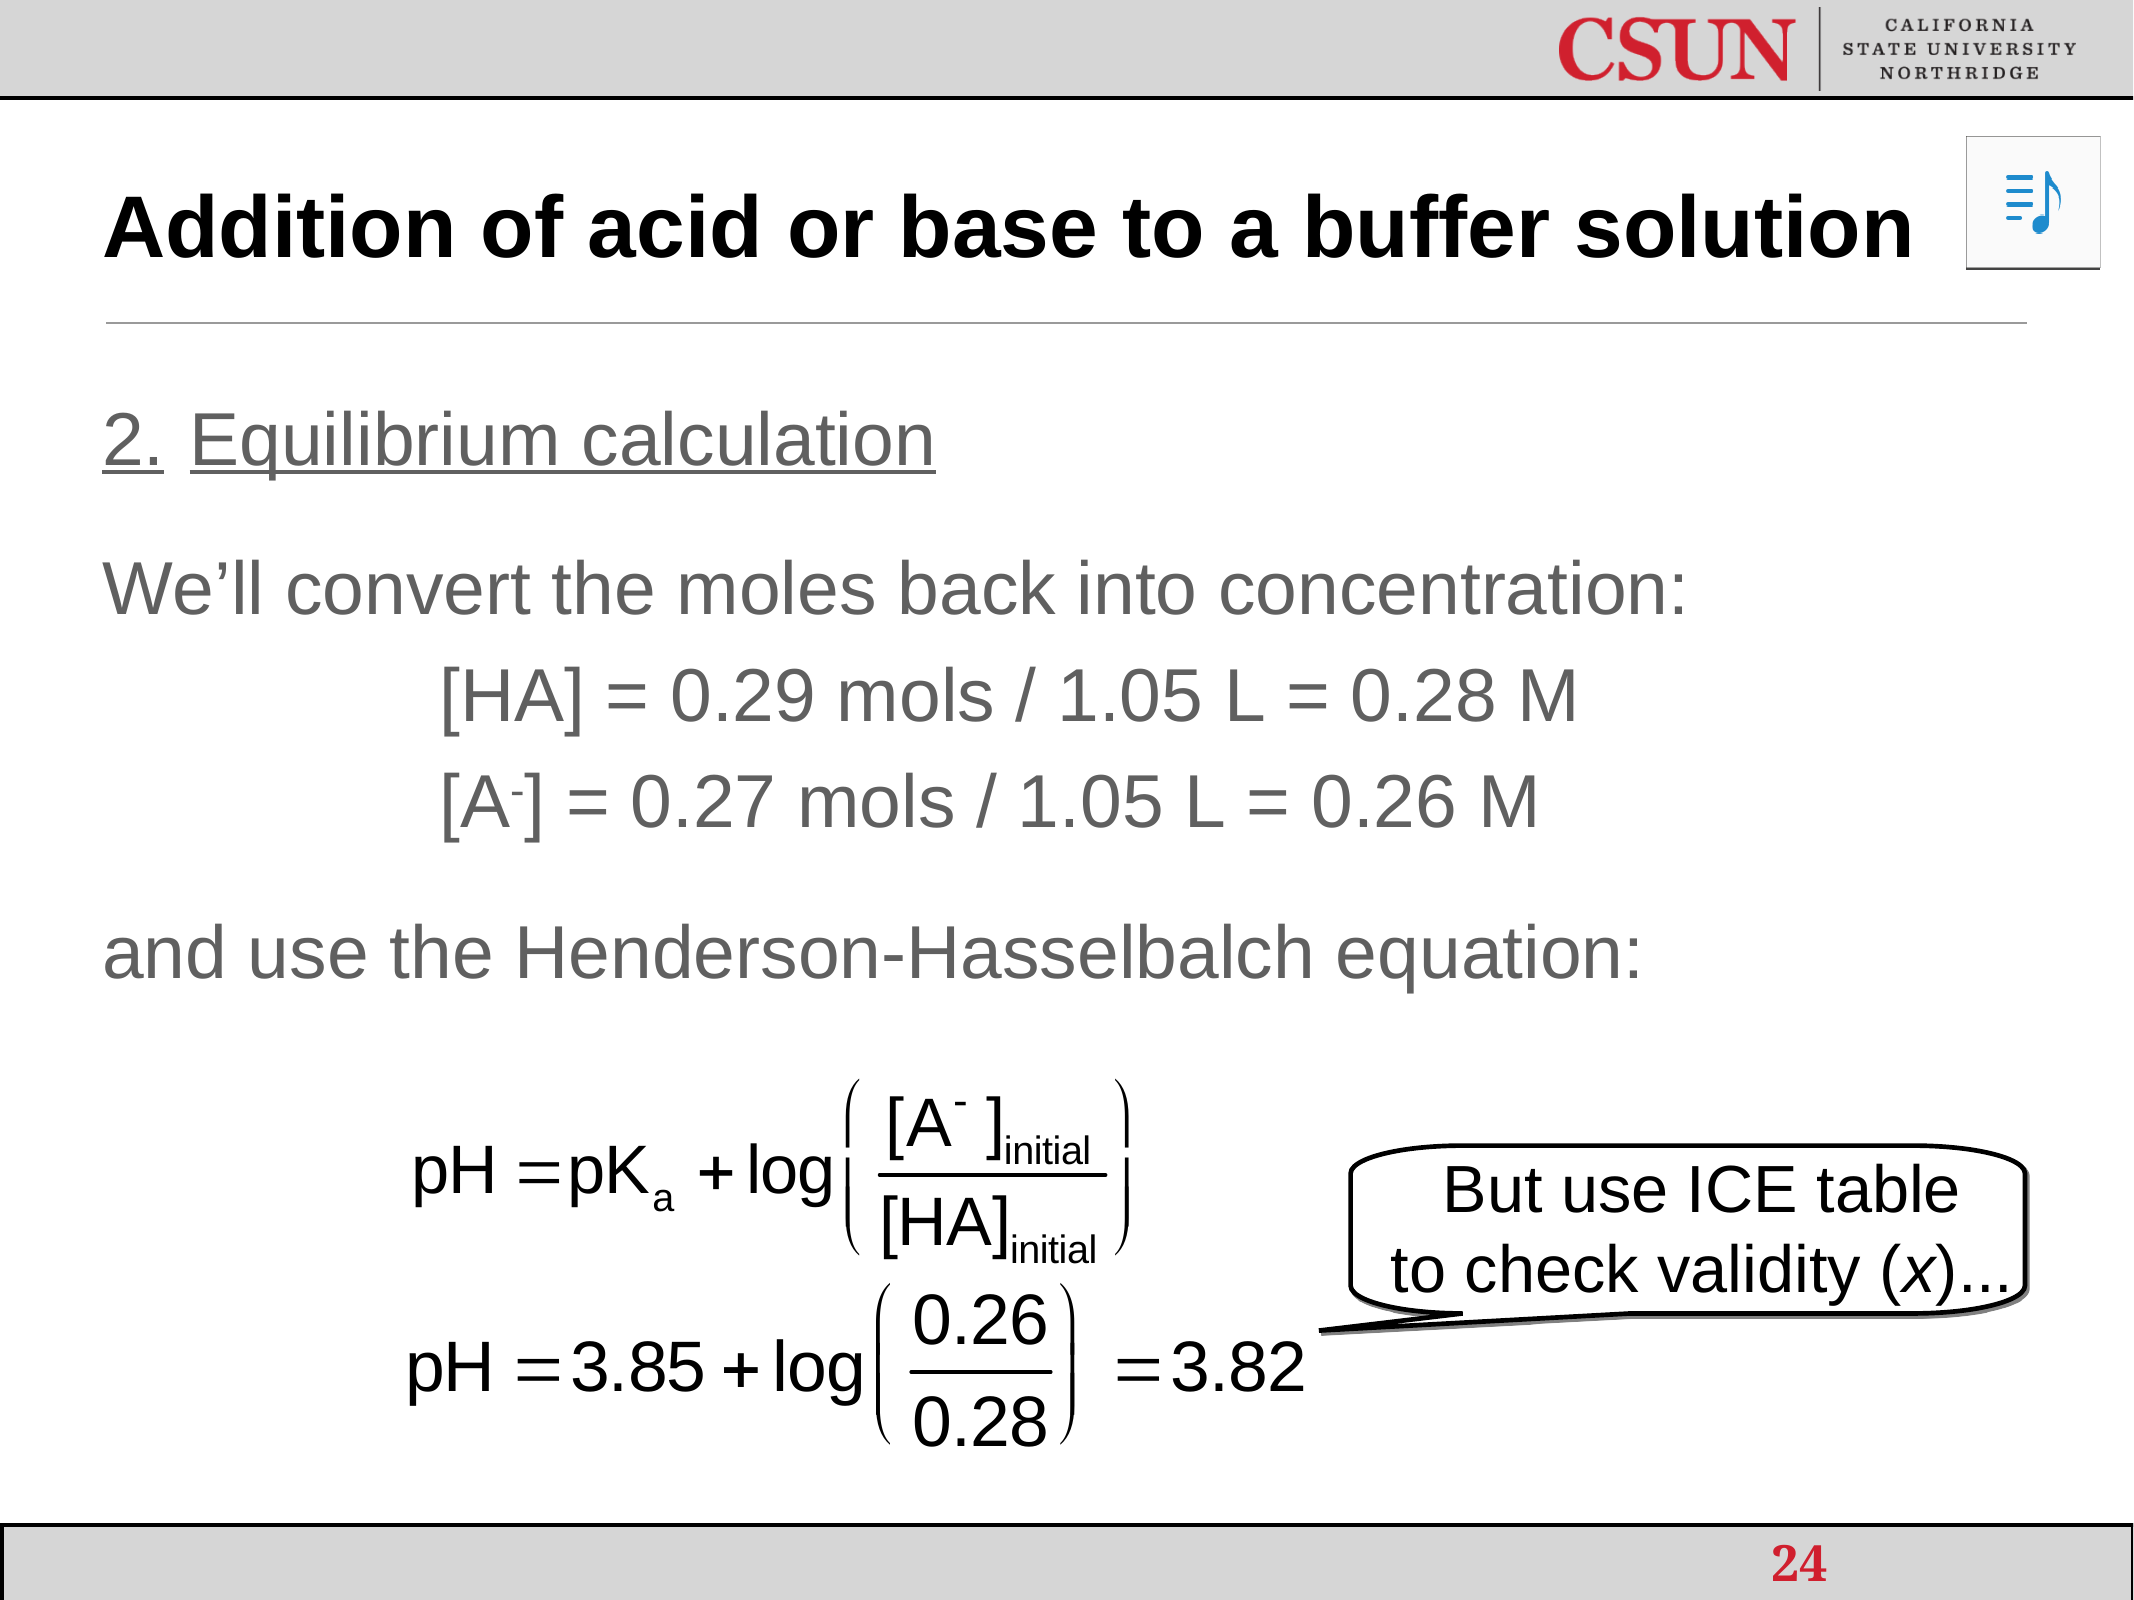

# Addition of acid or base to a buffer solution
2.	Equilibrium calculation
We’ll convert the moles back into concentration:
[HA] = 0.29 mols / 1.05 L = 0.28 M
[A-] = 0.27 mols / 1.05 L = 0.26 M
and use the Henderson-Hasselbalch equation:
But use ICE table
to check validity (x)...
24